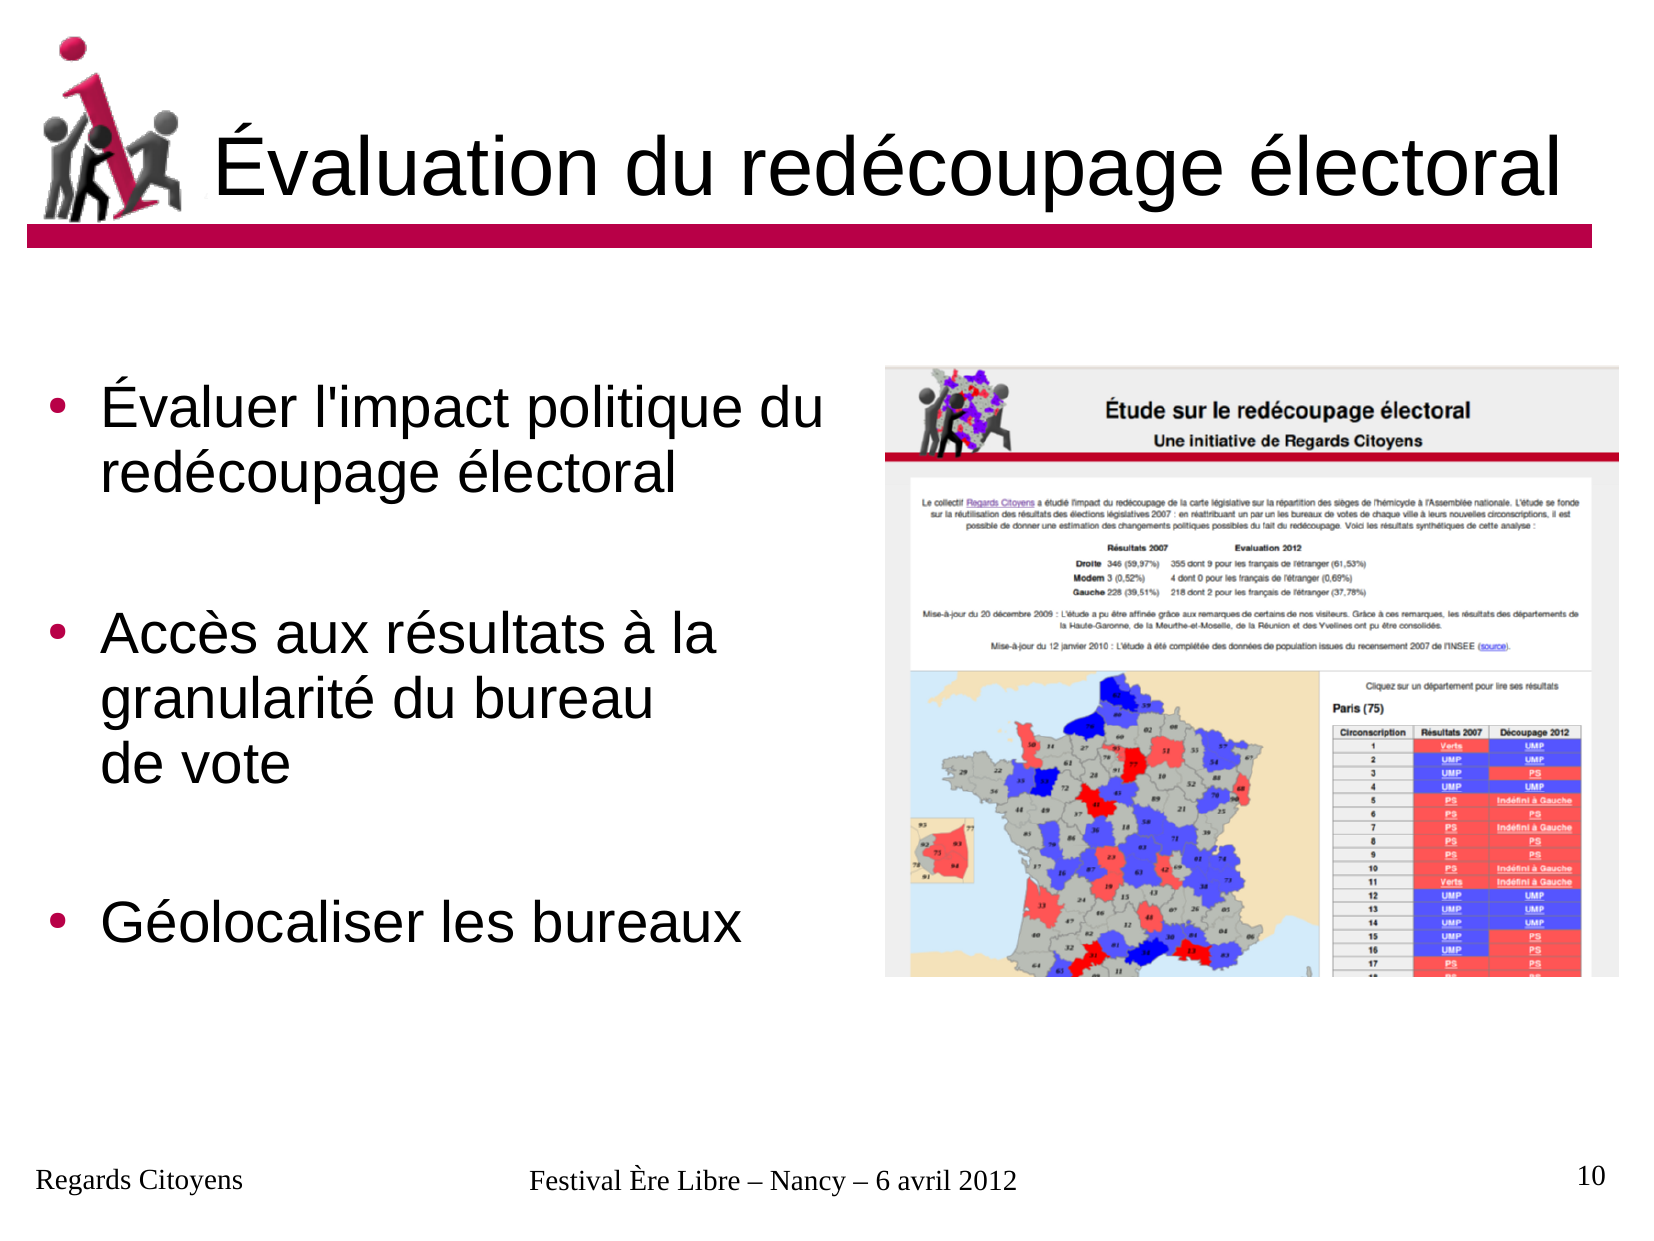

# Évaluation du redécoupage électoral
Évaluer l'impact politique du redécoupage électoral
Accès aux résultats à la granularité du bureau
de vote
Géolocaliser les bureaux
10